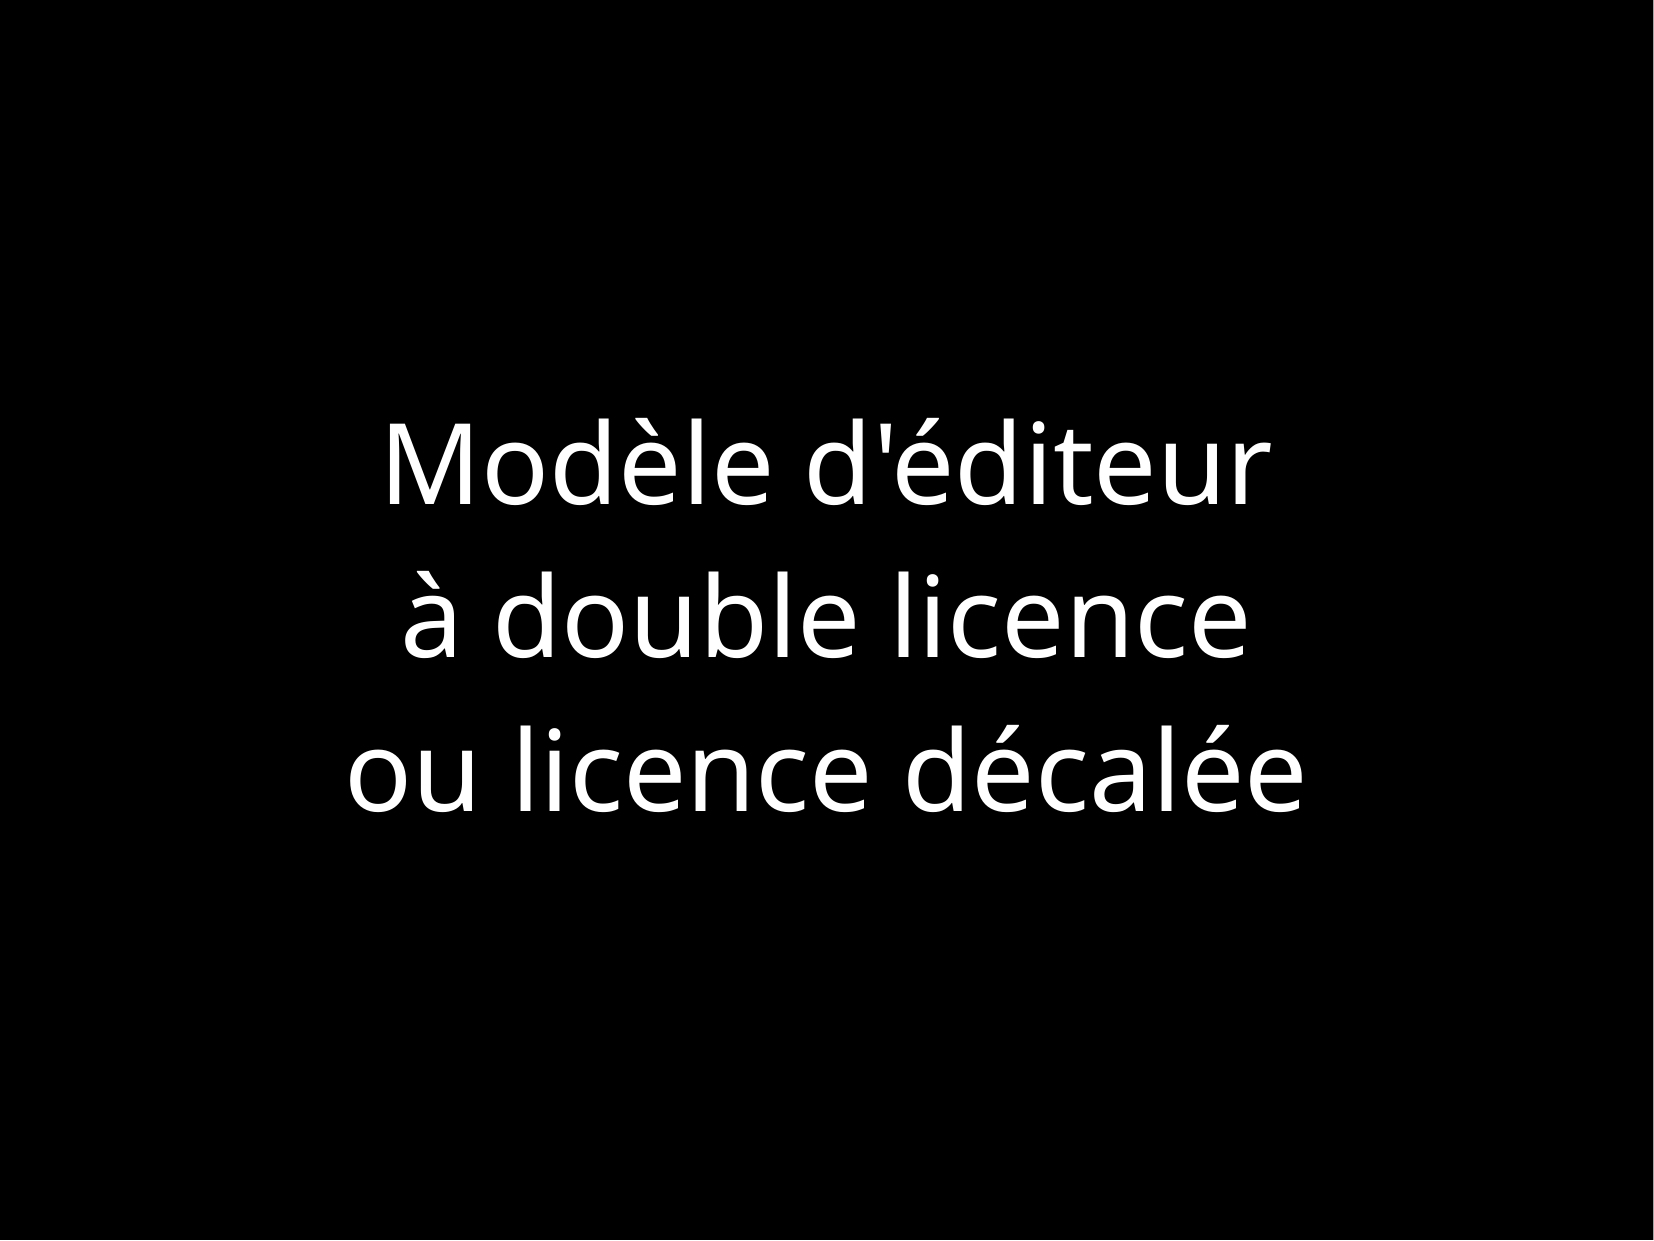

# Modèle d'éditeur à double licence ou licence décalée